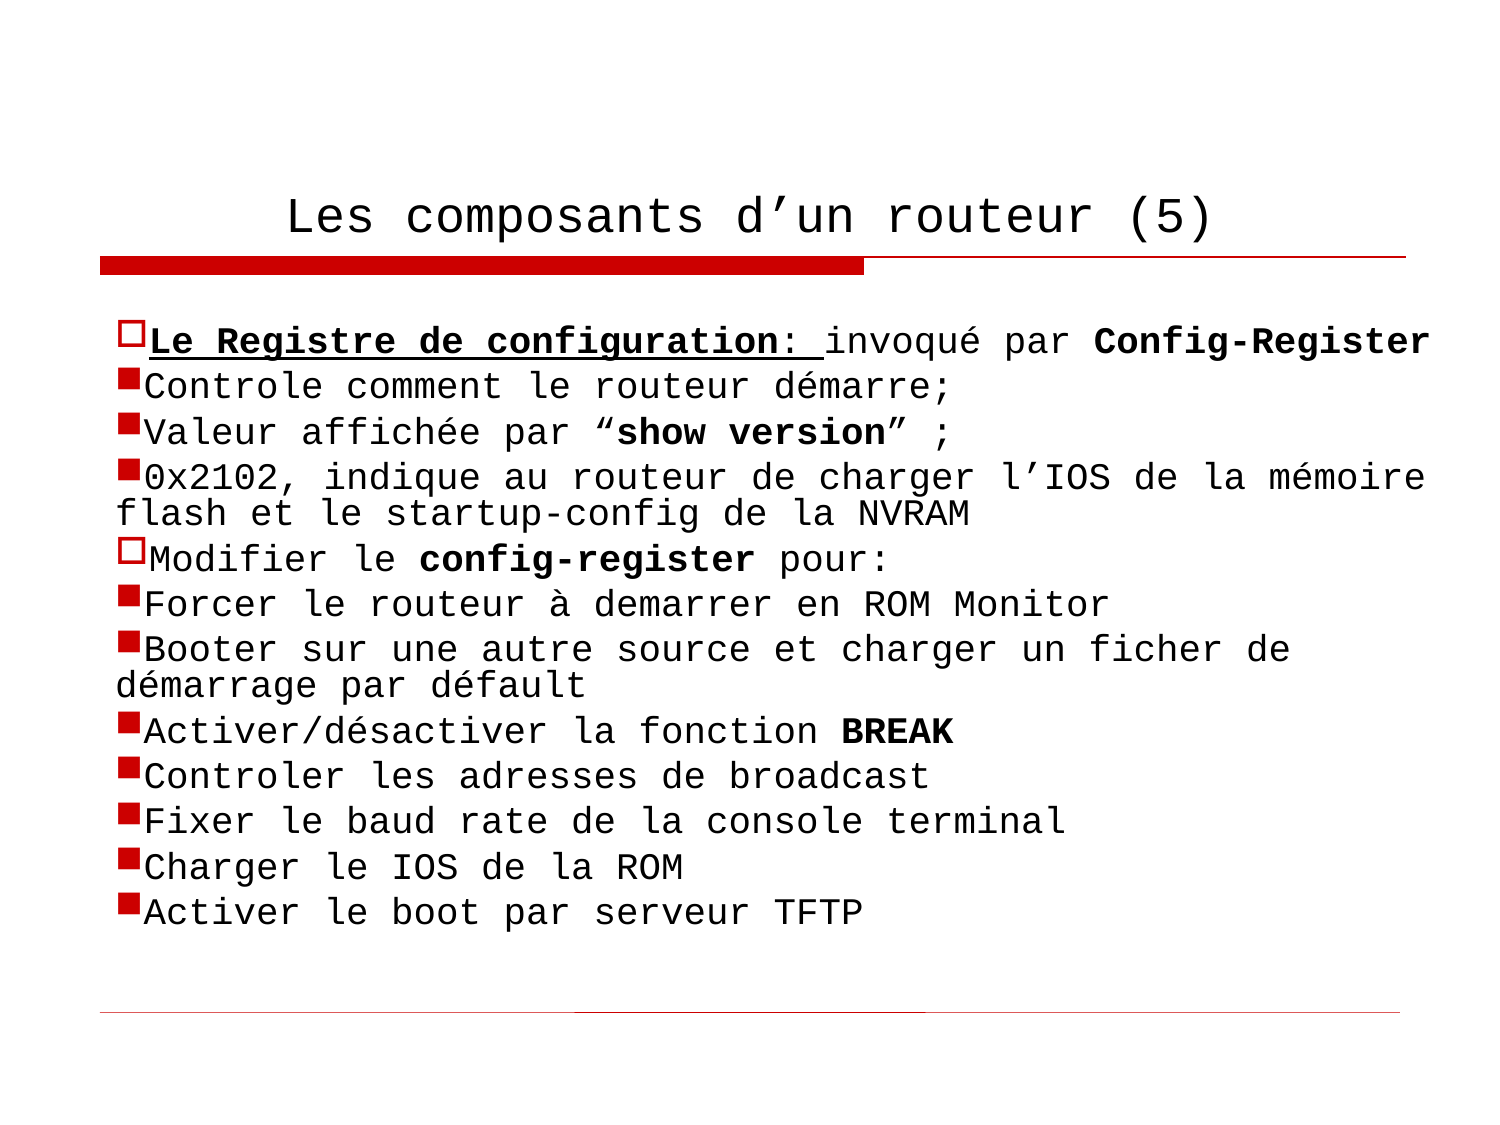

# Les composants d’un routeur (5)
Le Registre de configuration: invoqué par Config-Register
Controle comment le routeur démarre;
Valeur affichée par “show version” ;
0x2102, indique au routeur de charger l’IOS de la mémoire flash et le startup-config de la NVRAM
Modifier le config-register pour:
Forcer le routeur à demarrer en ROM Monitor
Booter sur une autre source et charger un ficher de démarrage par défault
Activer/désactiver la fonction BREAK
Controler les adresses de broadcast
Fixer le baud rate de la console terminal
Charger le IOS de la ROM
Activer le boot par serveur TFTP